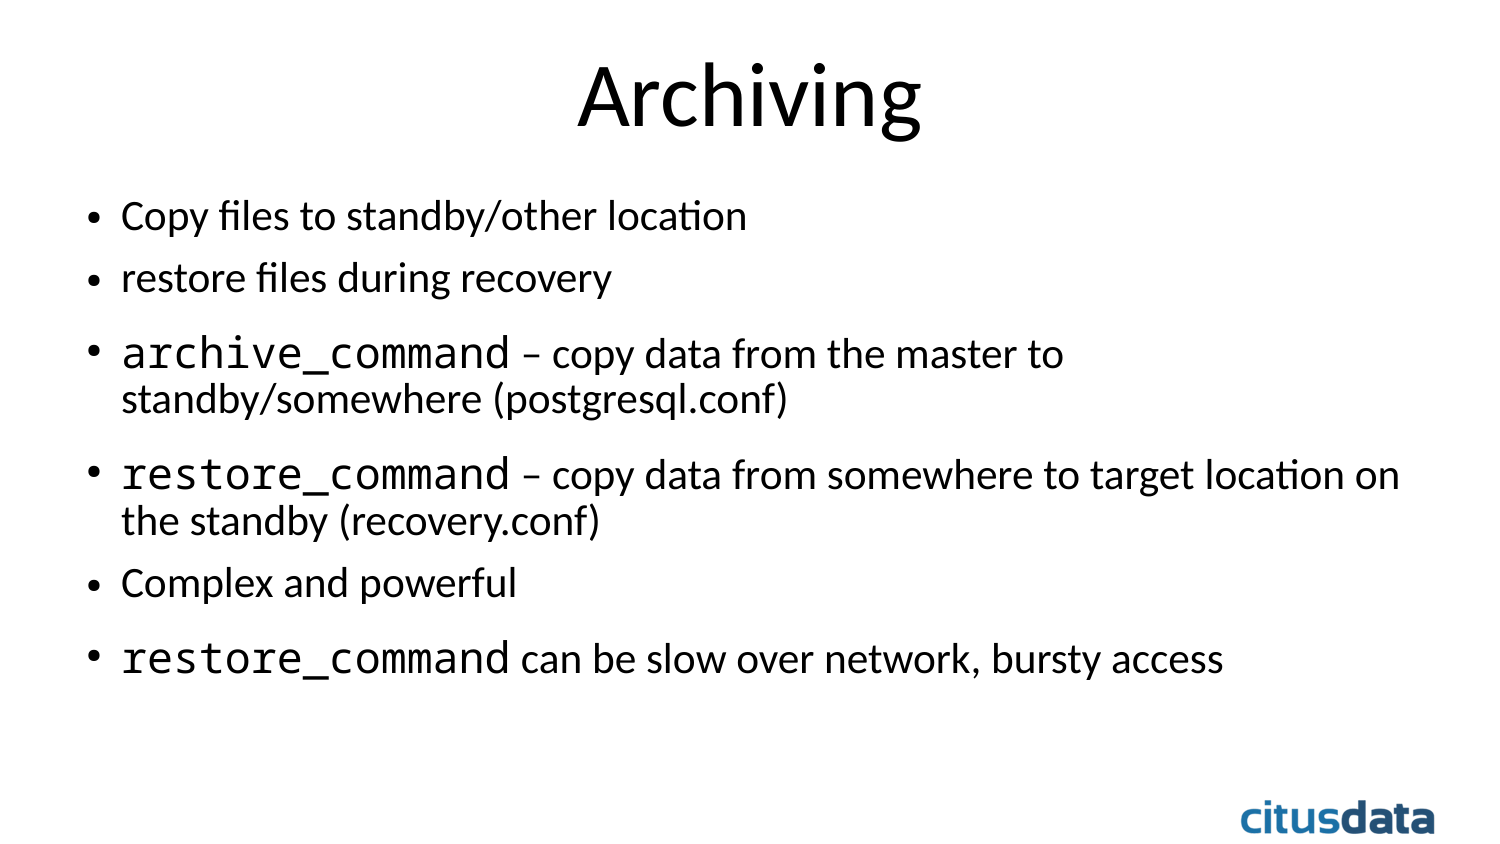

# Archiving
Copy files to standby/other location
restore files during recovery
archive_command – copy data from the master to standby/somewhere (postgresql.conf)
restore_command – copy data from somewhere to target location on the standby (recovery.conf)
Complex and powerful
restore_command can be slow over network, bursty access